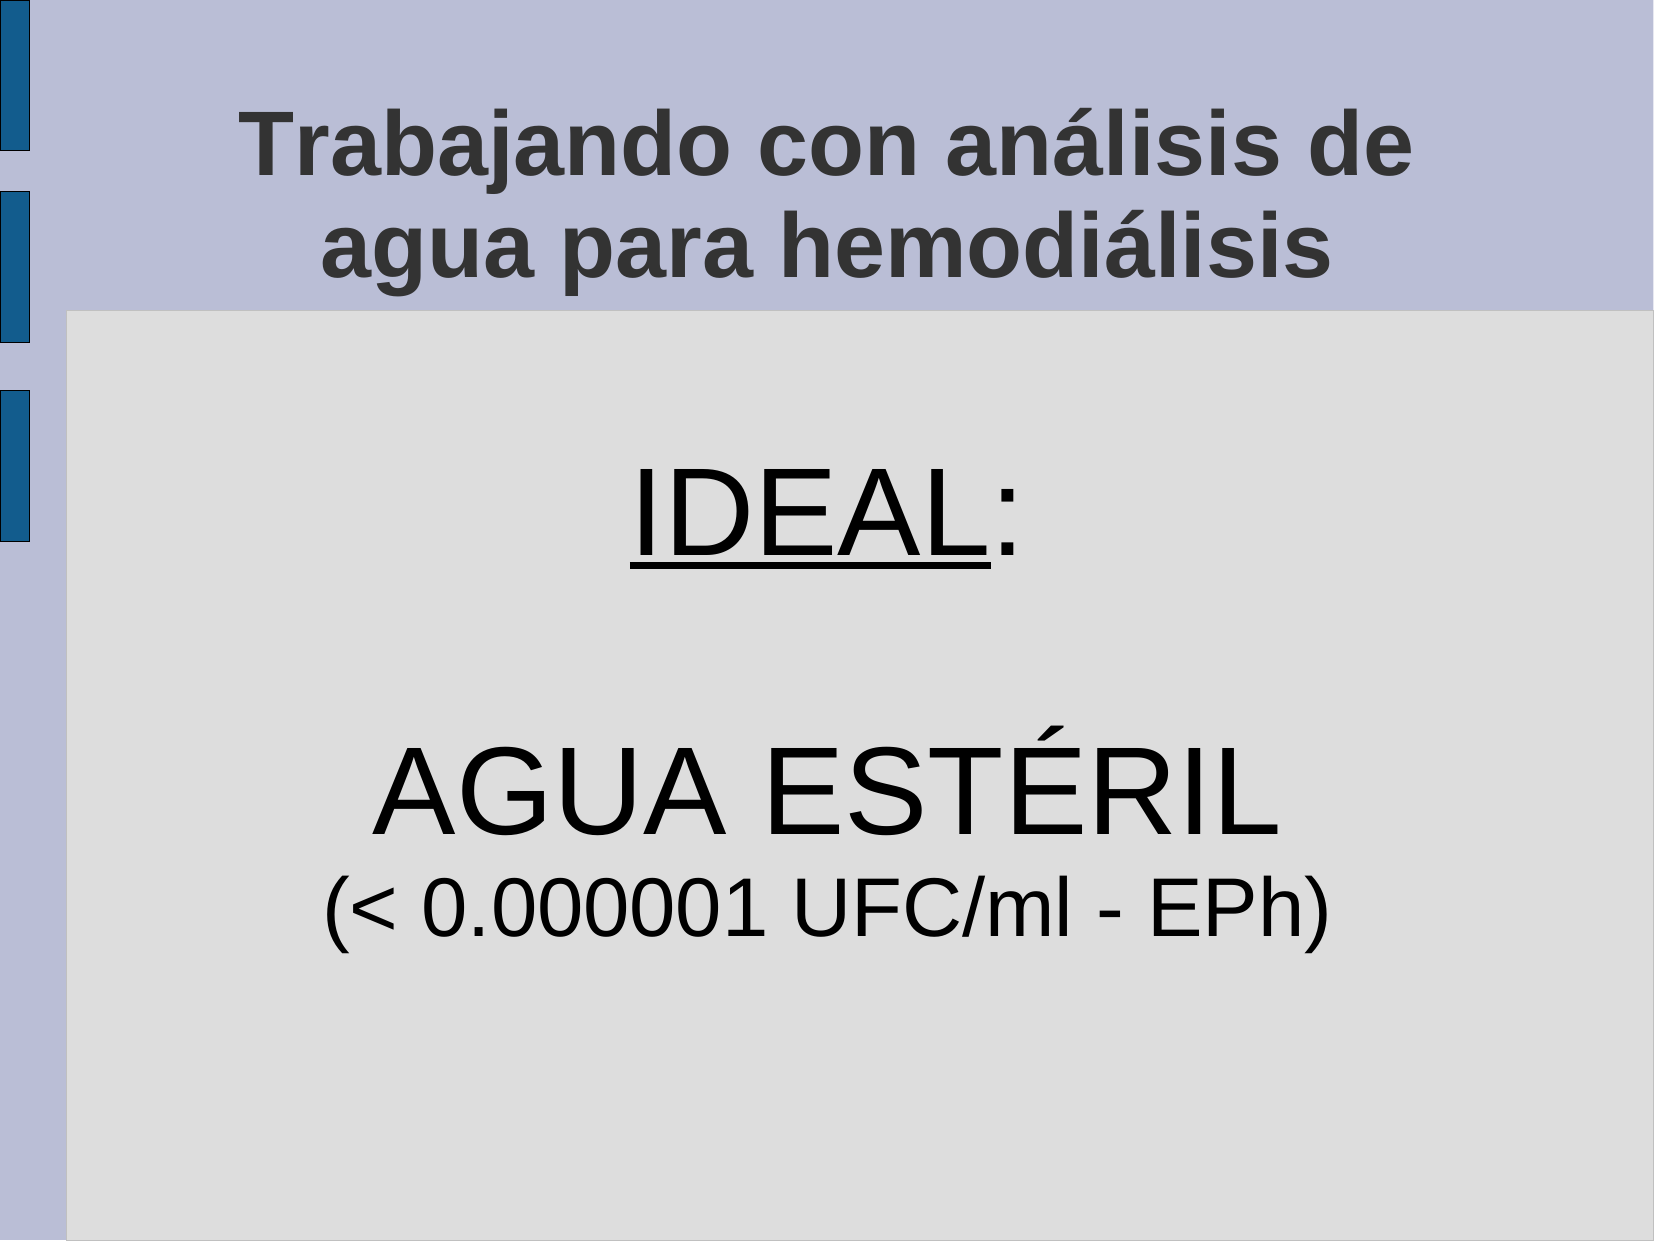

# Trabajando con análisis de agua para hemodiálisis
IDEAL:
AGUA ESTÉRIL
(< 0.000001 UFC/ml - EPh)